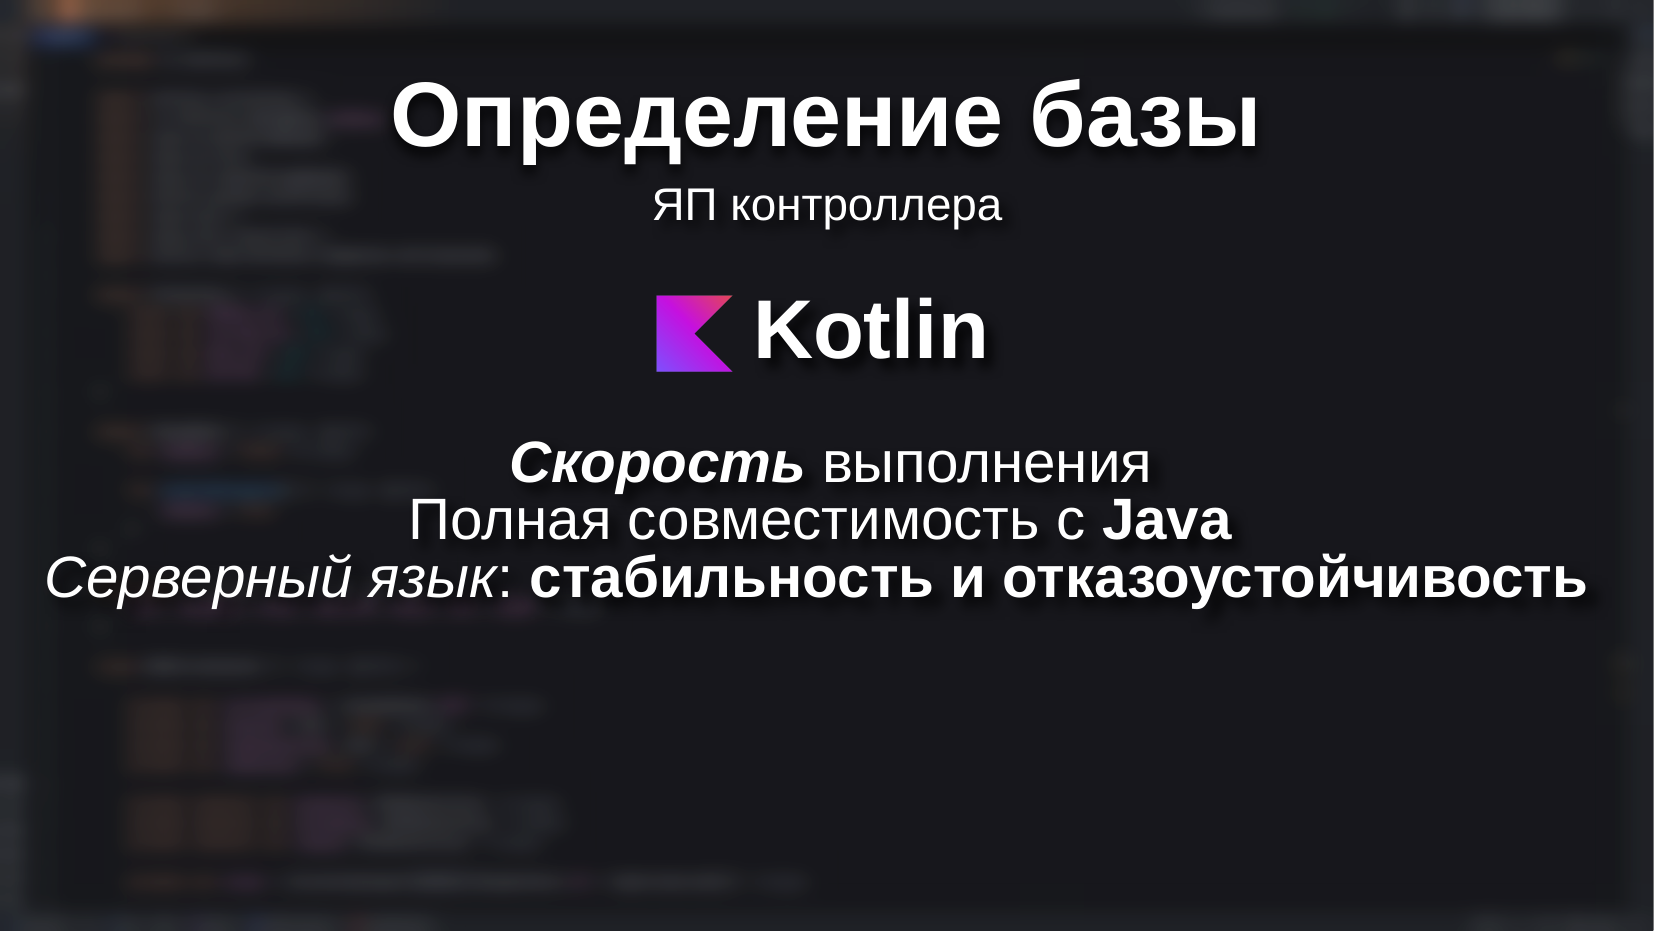

# Определение базы
ЯП контроллера
Kotlin
Скорость выполнения
Полная совместимость с Java
Серверный язык: стабильность и отказоустойчивость